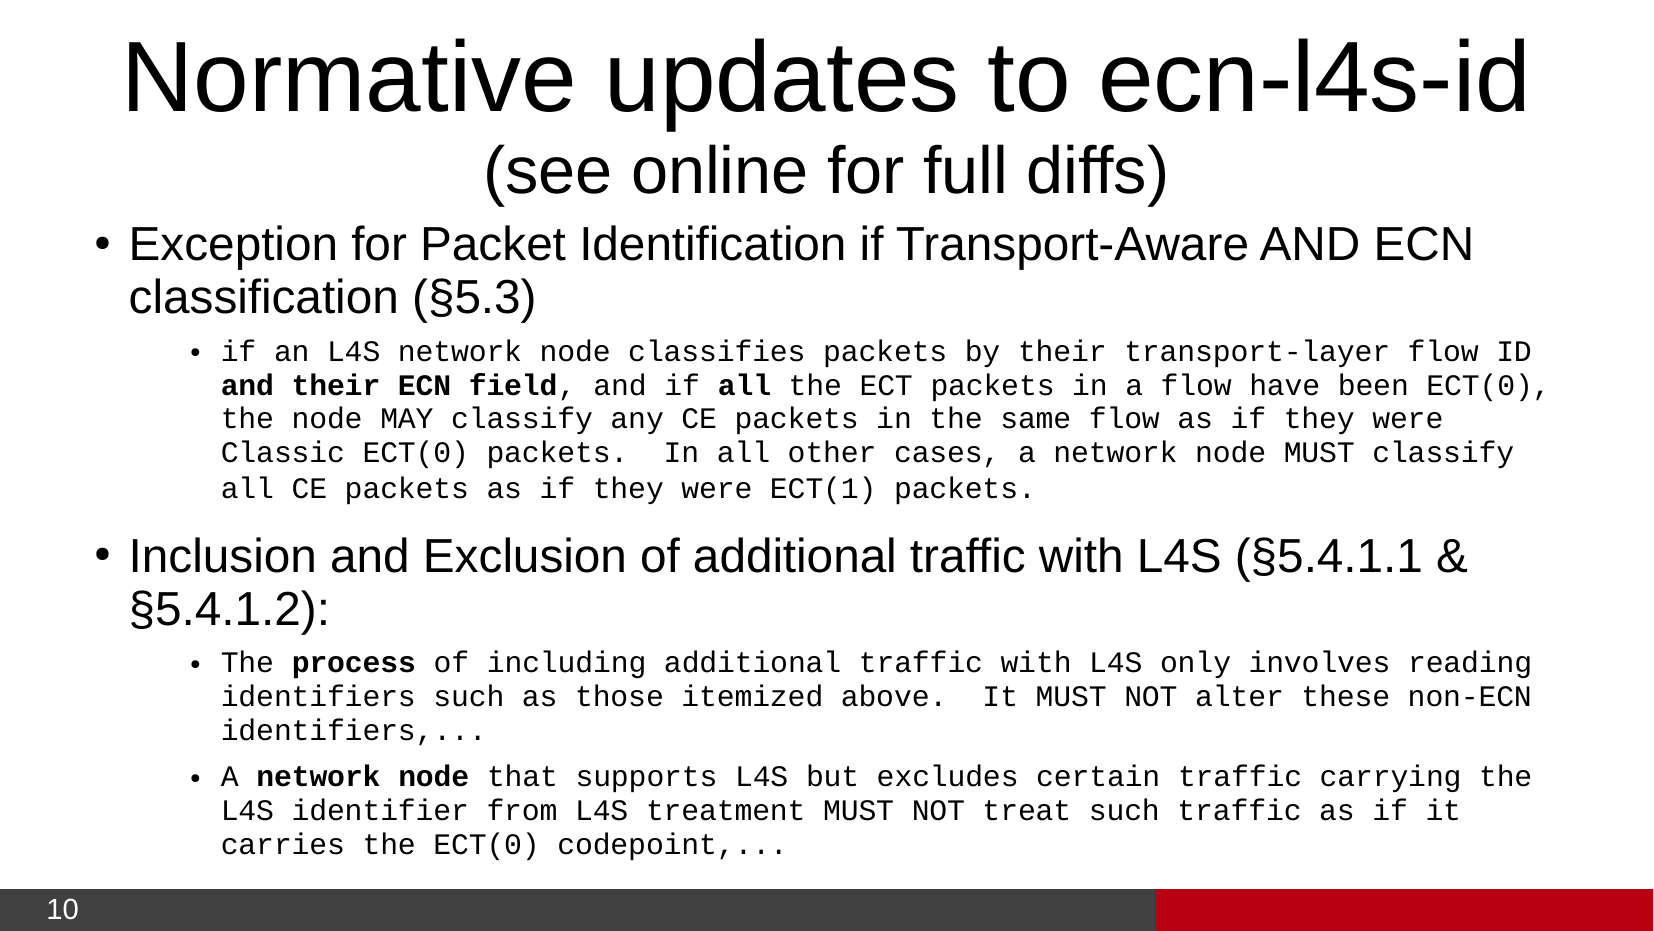

# Normative updates to ecn-l4s-id (see online for full diffs)
Exception for Packet Identification if Transport-Aware AND ECN classification (§5.3)
if an L4S network node classifies packets by their transport-layer flow ID and their ECN field, and if all the ECT packets in a flow have been ECT(0), the node MAY classify any CE packets in the same flow as if they were Classic ECT(0) packets. In all other cases, a network node MUST classify all CE packets as if they were ECT(1) packets.
Inclusion and Exclusion of additional traffic with L4S (§5.4.1.1 & §5.4.1.2):
The process of including additional traffic with L4S only involves reading identifiers such as those itemized above. It MUST NOT alter these non-ECN identifiers,...
A network node that supports L4S but excludes certain traffic carrying the L4S identifier from L4S treatment MUST NOT treat such traffic as if it carries the ECT(0) codepoint,...
10